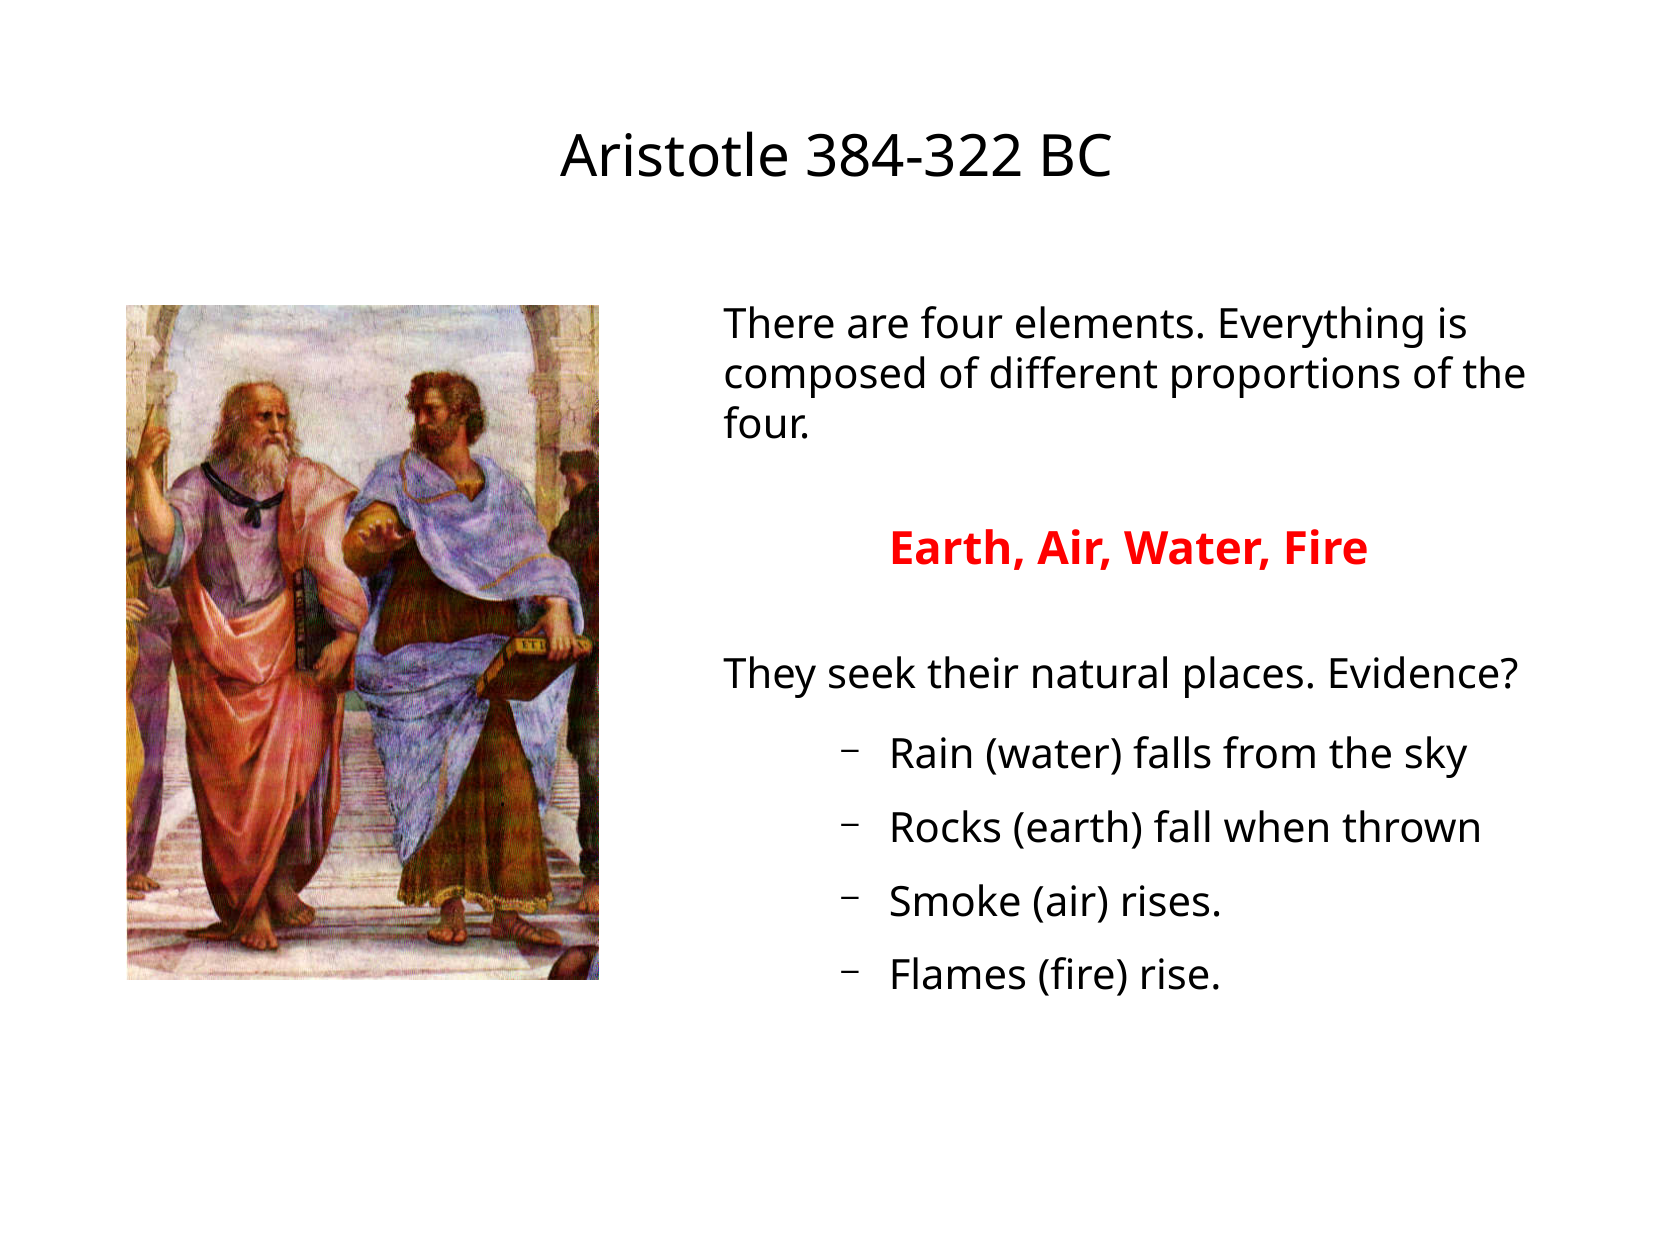

# Aristotle 384-322 BC
There are four elements. Everything is composed of different proportions of the four.
Earth, Air, Water, Fire
They seek their natural places. Evidence?
Rain (water) falls from the sky
Rocks (earth) fall when thrown
Smoke (air) rises.
Flames (fire) rise.